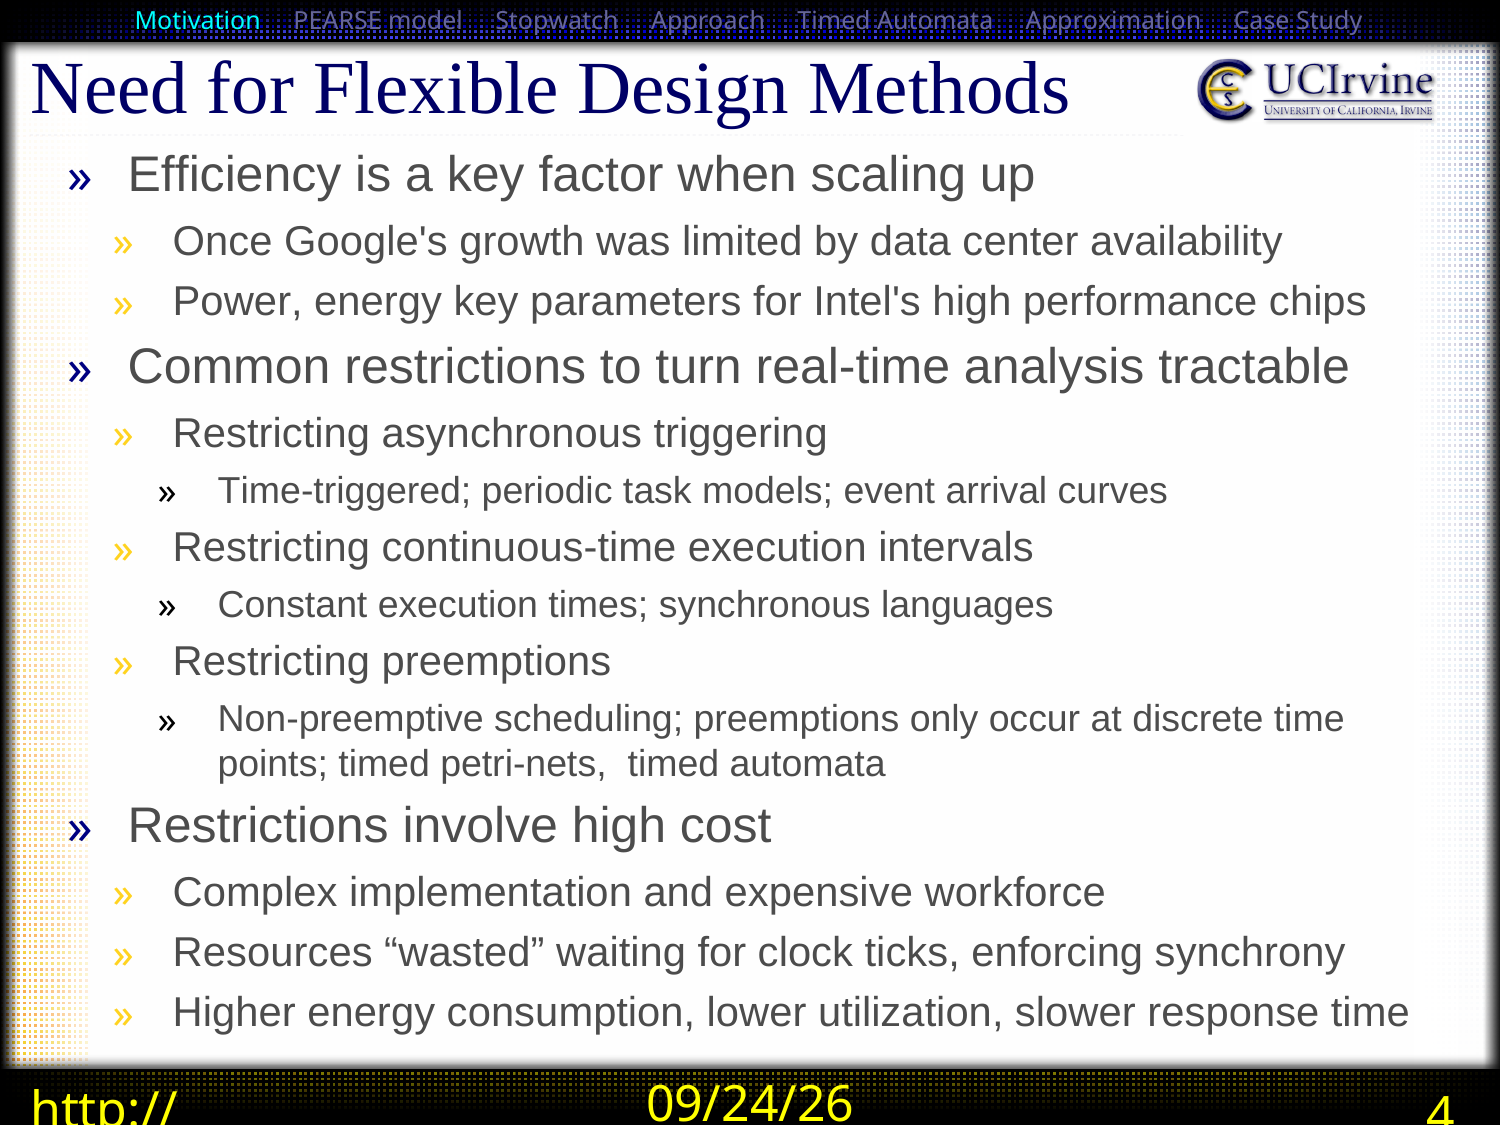

Motivation PEARSE model Stopwatch Approach Timed Automata Approximation Case Study
# Need for Flexible Design Methods
Efficiency is a key factor when scaling up
Once Google's growth was limited by data center availability
Power, energy key parameters for Intel's high performance chips
Common restrictions to turn real-time analysis tractable
Restricting asynchronous triggering
Time-triggered; periodic task models; event arrival curves
Restricting continuous-time execution intervals
Constant execution times; synchronous languages
Restricting preemptions
Non-preemptive scheduling; preemptions only occur at discrete time points; timed petri-nets, timed automata
Restrictions involve high cost
Complex implementation and expensive workforce
Resources “wasted” waiting for clock ticks, enforcing synchrony
Higher energy consumption, lower utilization, slower response time
4